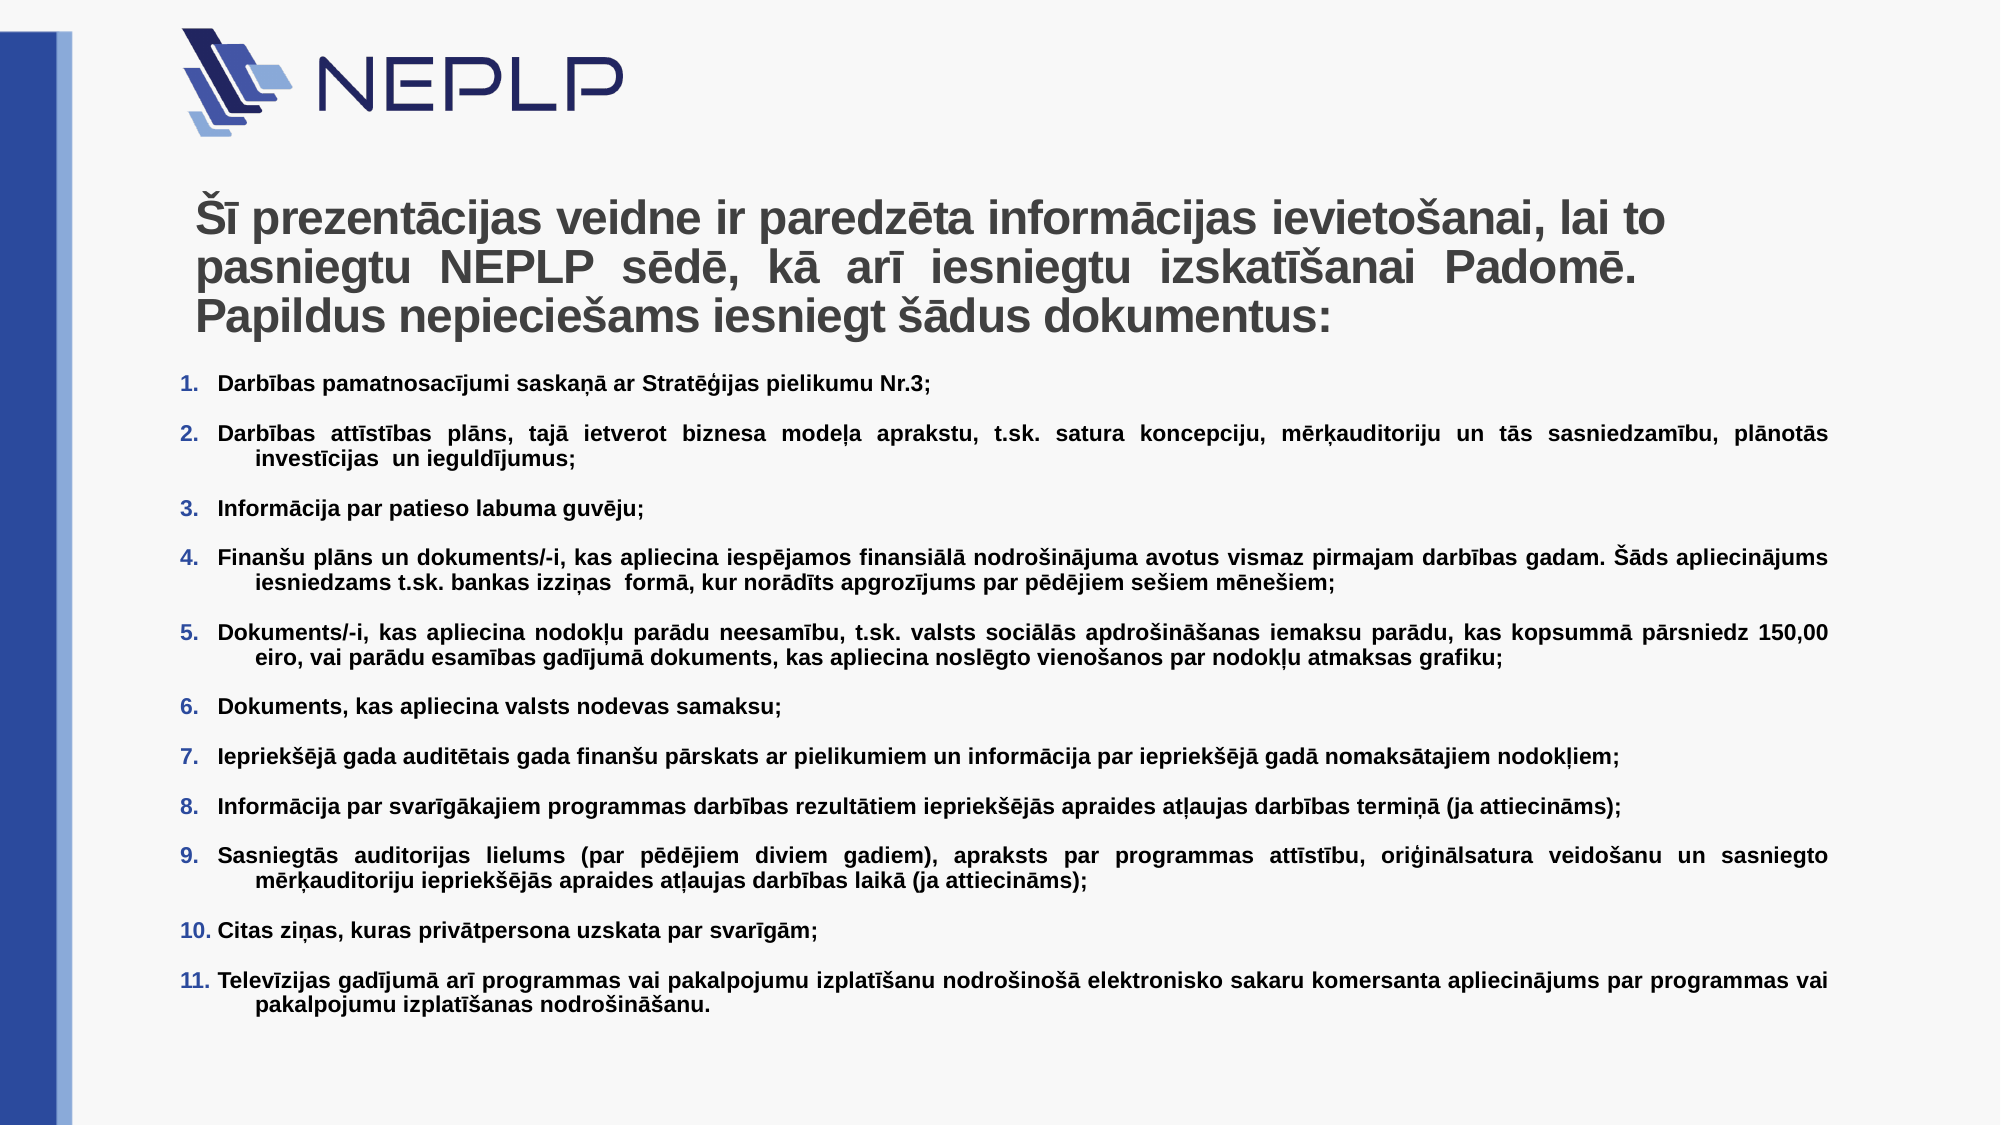

# Šī prezentācijas veidne ir paredzēta informācijas ievietošanai, lai to pasniegtu NEPLP sēdē, kā arī iesniegtu izskatīšanai Padomē. Papildus nepieciešams iesniegt šādus dokumentus:
Darbības pamatnosacījumi saskaņā ar Stratēģijas pielikumu Nr.3;
Darbības attīstības plāns, tajā ietverot biznesa modeļa aprakstu, t.sk. satura koncepciju, mērķauditoriju un tās sasniedzamību, plānotās investīcijas un ieguldījumus;
Informācija par patieso labuma guvēju;
Finanšu plāns un dokuments/-i, kas apliecina iespējamos finansiālā nodrošinājuma avotus vismaz pirmajam darbības gadam. Šāds apliecinājums iesniedzams t.sk. bankas izziņas formā, kur norādīts apgrozījums par pēdējiem sešiem mēnešiem;
Dokuments/-i, kas apliecina nodokļu parādu neesamību, t.sk. valsts sociālās apdrošināšanas iemaksu parādu, kas kopsummā pārsniedz 150,00 eiro, vai parādu esamības gadījumā dokuments, kas apliecina noslēgto vienošanos par nodokļu atmaksas grafiku;
Dokuments, kas apliecina valsts nodevas samaksu;
Iepriekšējā gada auditētais gada finanšu pārskats ar pielikumiem un informācija par iepriekšējā gadā nomaksātajiem nodokļiem;
Informācija par svarīgākajiem programmas darbības rezultātiem iepriekšējās apraides atļaujas darbības termiņā (ja attiecināms);
Sasniegtās auditorijas lielums (par pēdējiem diviem gadiem), apraksts par programmas attīstību, oriģinālsatura veidošanu un sasniegto mērķauditoriju iepriekšējās apraides atļaujas darbības laikā (ja attiecināms);
Citas ziņas, kuras privātpersona uzskata par svarīgām;
Televīzijas gadījumā arī programmas vai pakalpojumu izplatīšanu nodrošinošā elektronisko sakaru komersanta apliecinājums par programmas vai pakalpojumu izplatīšanas nodrošināšanu.